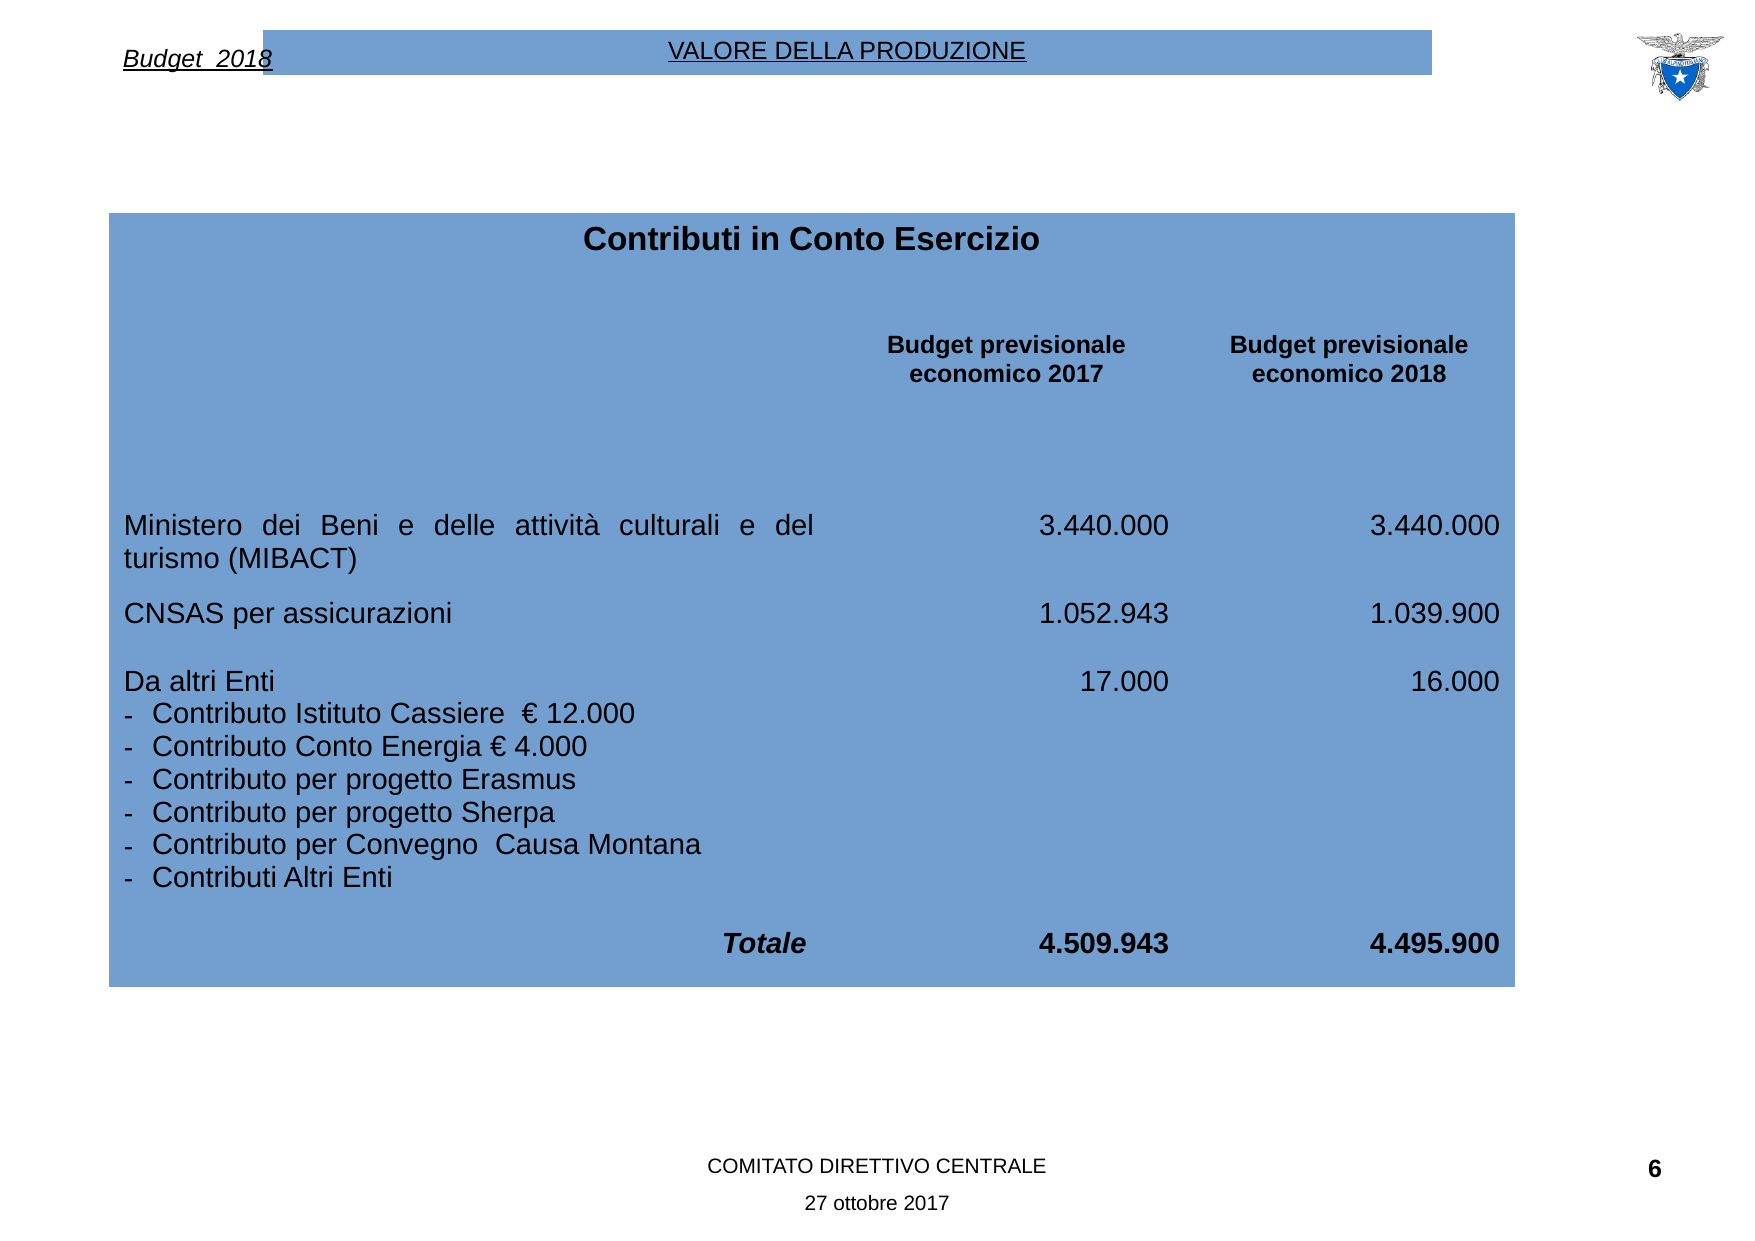

| VALORE DELLA PRODUZIONE |
| --- |
Budget 2018
| Contributi in Conto Esercizio | | |
| --- | --- | --- |
| | Budget previsionale economico 2017 | Budget previsionale economico 2018 |
| Ministero dei Beni e delle attività culturali e del turismo (MIBACT) | 3.440.000 | 3.440.000 |
| CNSAS per assicurazioni | 1.052.943 | 1.039.900 |
| Da altri Enti Contributo Istituto Cassiere € 12.000 Contributo Conto Energia € 4.000 Contributo per progetto Erasmus Contributo per progetto Sherpa Contributo per Convegno Causa Montana Contributi Altri Enti | 17.000 | 16.000 |
| Totale | 4.509.943 | 4.495.900 |
COMITATO DIRETTIVO CENTRALE
27 ottobre 2017
6